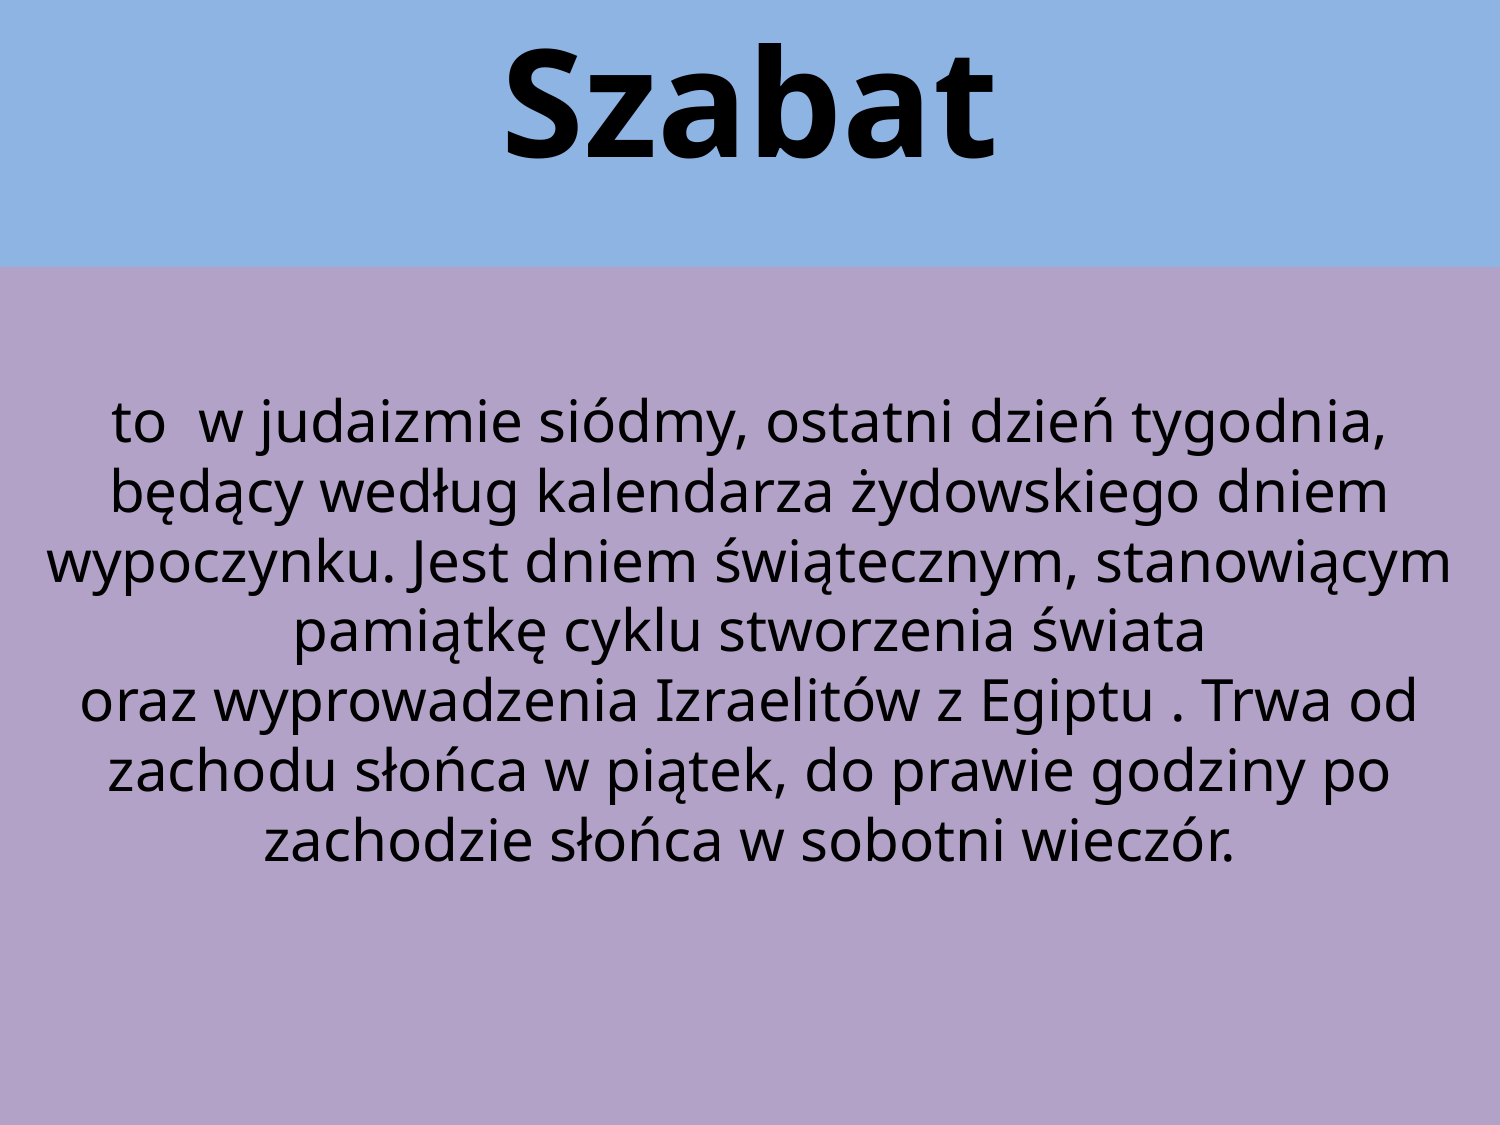

# Szabat
to  w judaizmie siódmy, ostatni dzień tygodnia, będący według kalendarza żydowskiego dniem wypoczynku. Jest dniem świątecznym, stanowiącym pamiątkę cyklu stworzenia świata oraz wyprowadzenia Izraelitów z Egiptu . Trwa od zachodu słońca w piątek, do prawie godziny po zachodzie słońca w sobotni wieczór.